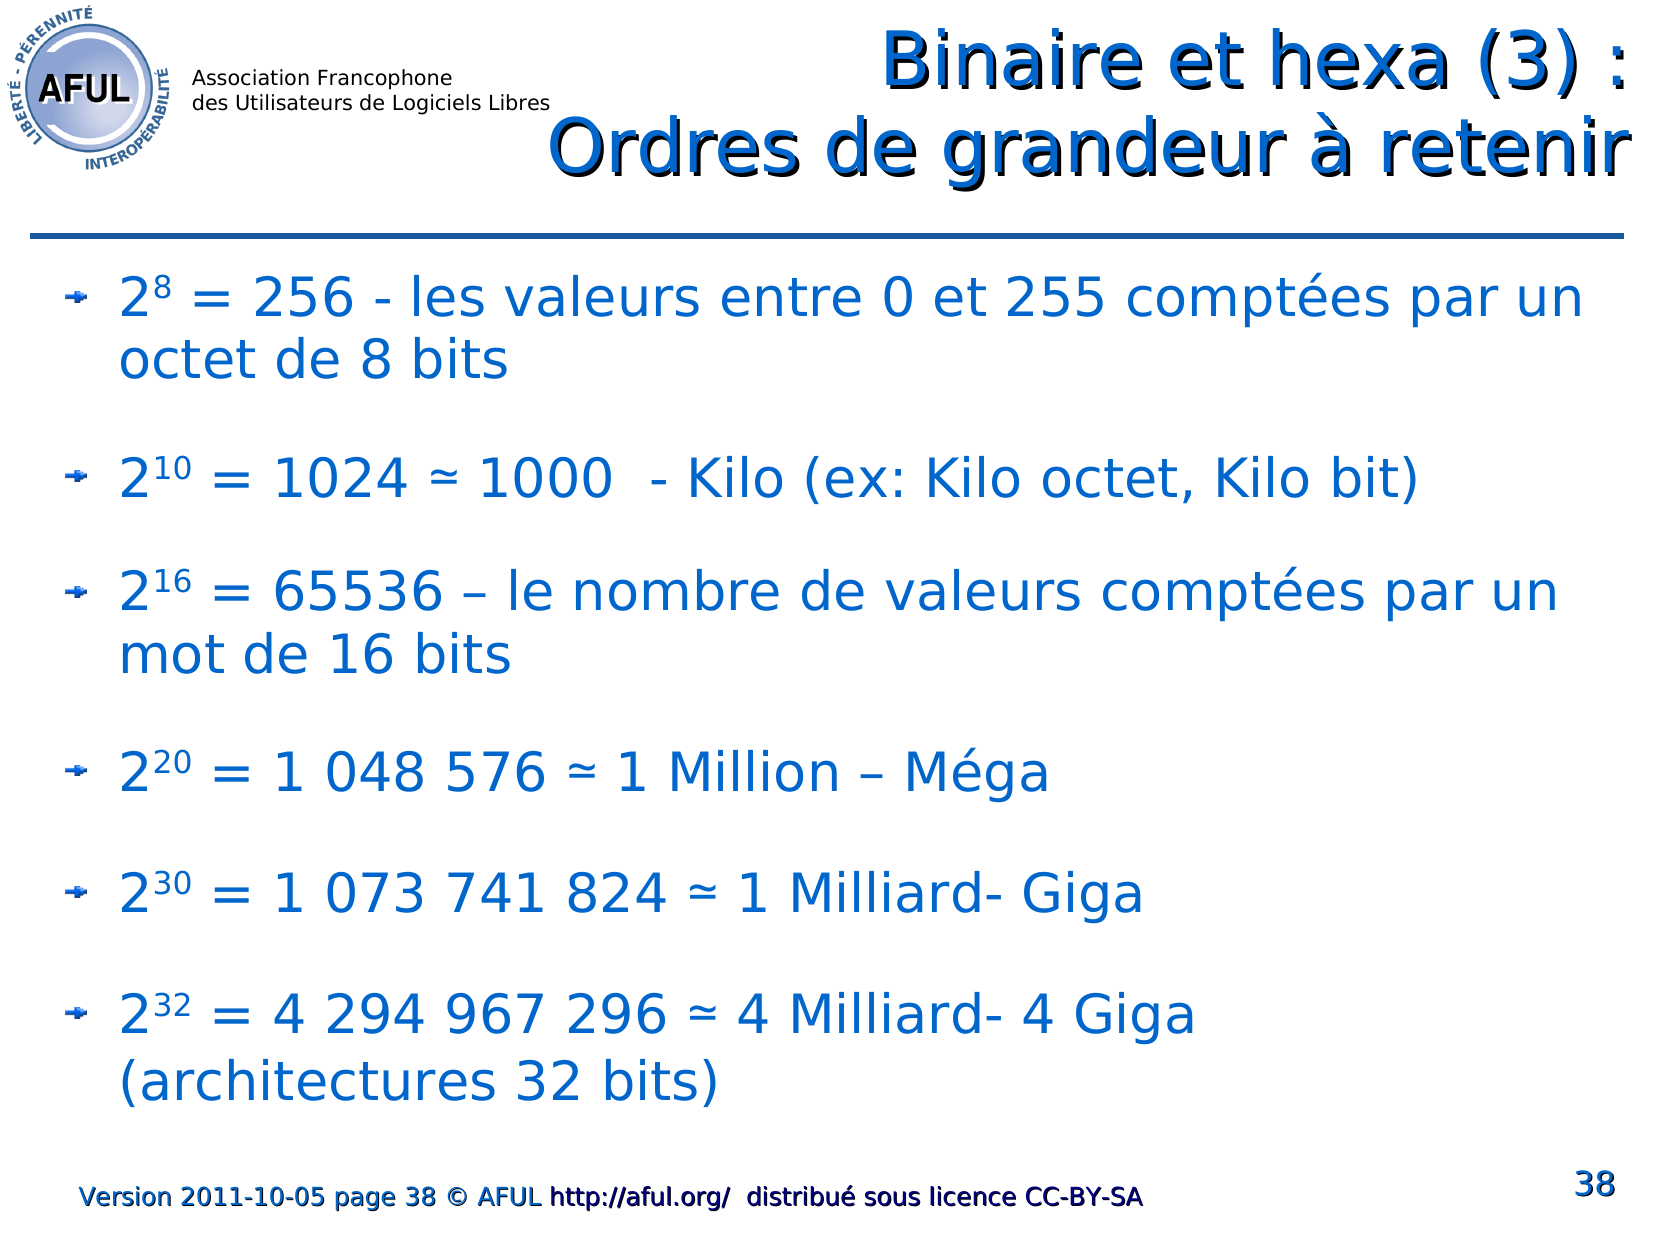

Binaire et hexa (3) :
Ordres de grandeur à retenir
# 28 = 256 - les valeurs entre 0 et 255 comptées par un octet de 8 bits
210 = 1024 ≃ 1000 - Kilo (ex: Kilo octet, Kilo bit)
216 = 65536 – le nombre de valeurs comptées par un mot de 16 bits
220 = 1 048 576 ≃ 1 Million – Méga
230 = 1 073 741 824 ≃ 1 Milliard- Giga
232 = 4 294 967 296 ≃ 4 Milliard- 4 Giga (architectures 32 bits)